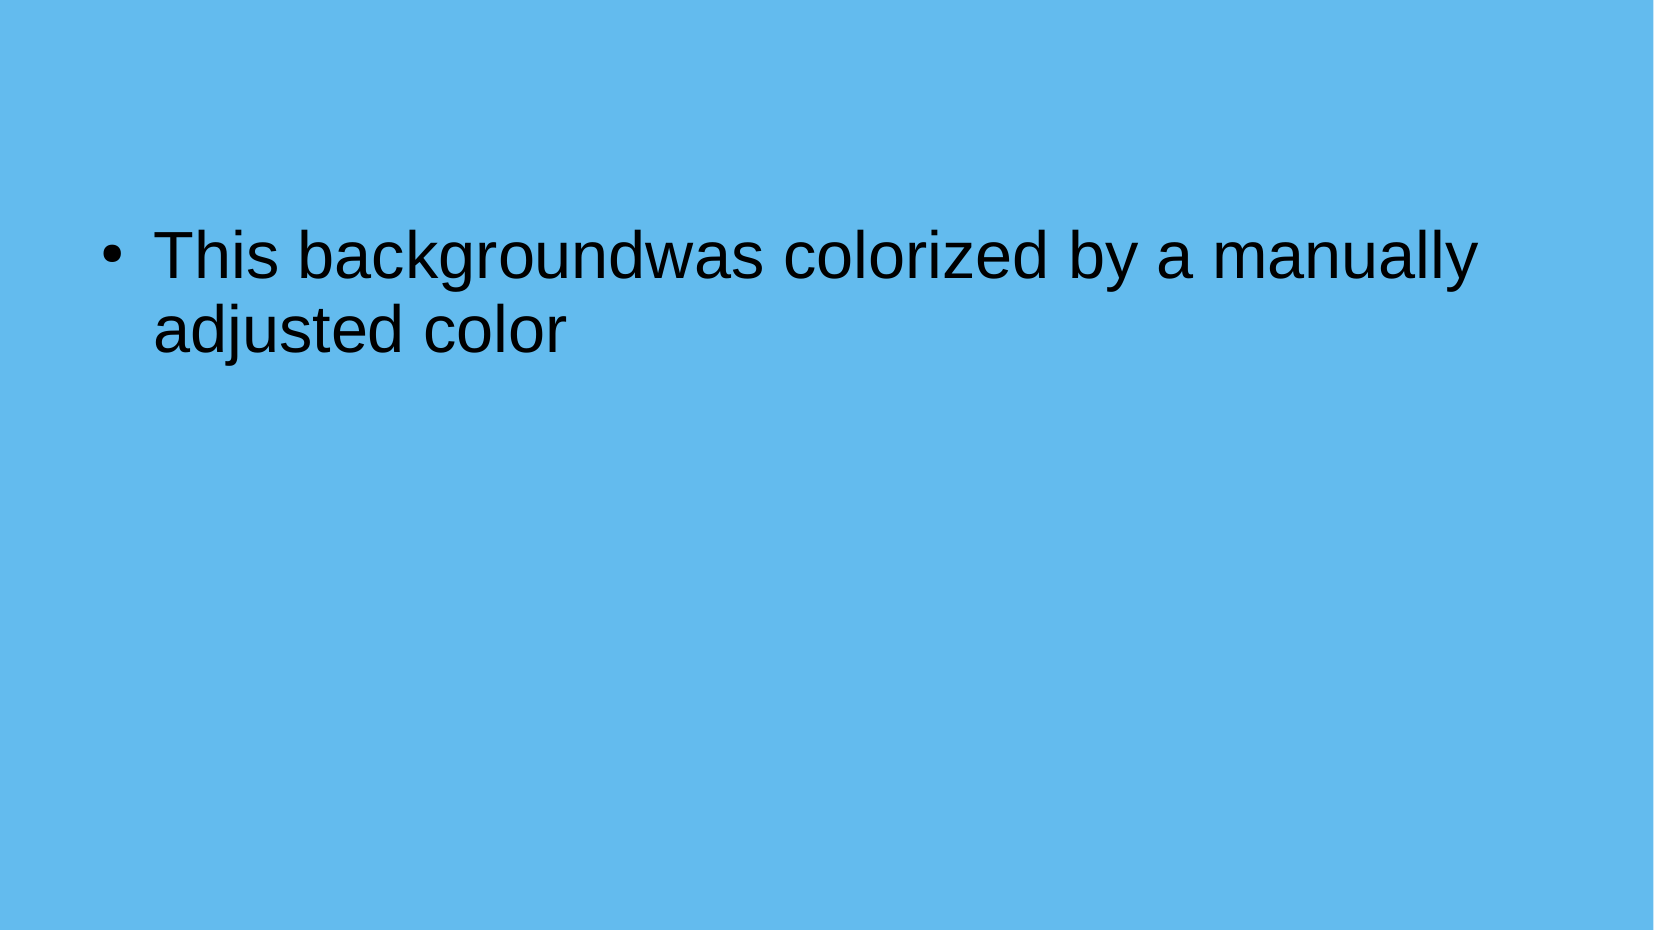

#
This backgroundwas colorized by a manually adjusted color